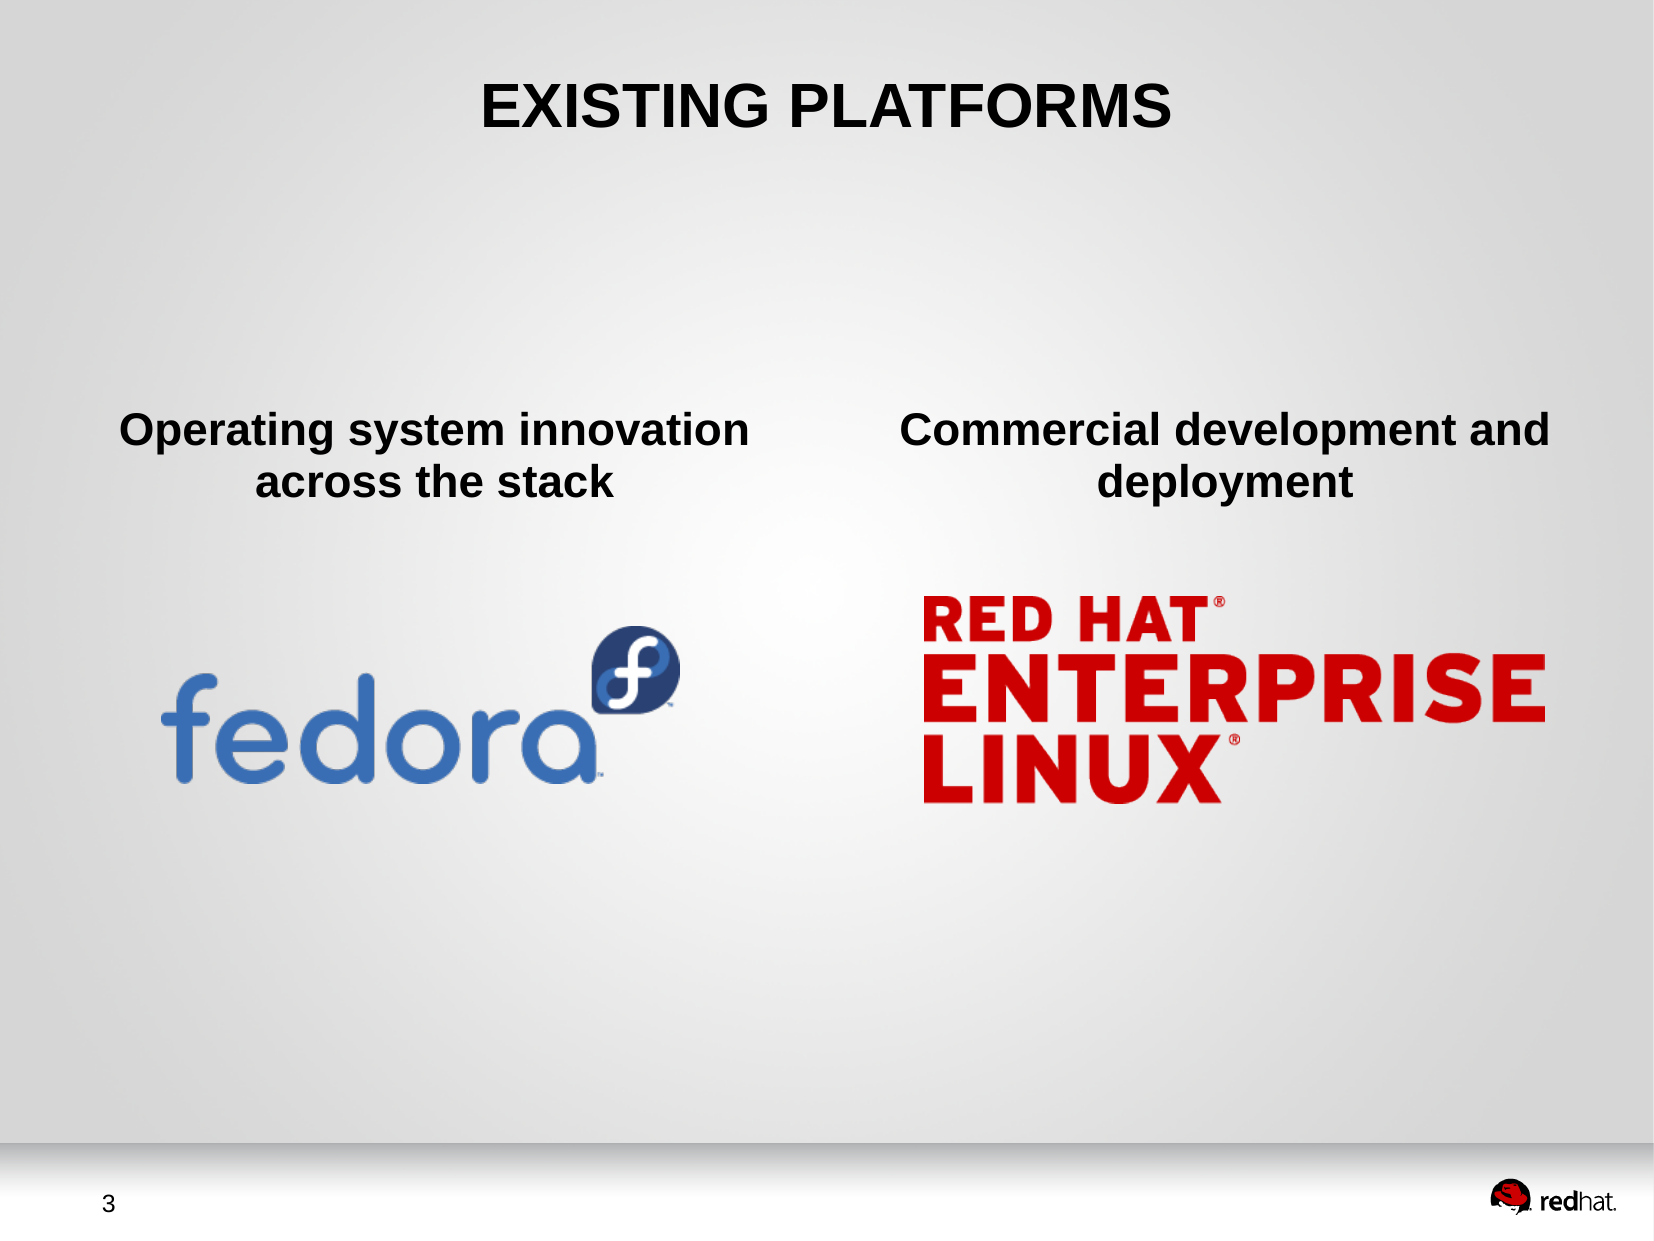

# EXISTING PLATFORMS
Operating system innovation across the stack
Commercial development and deployment